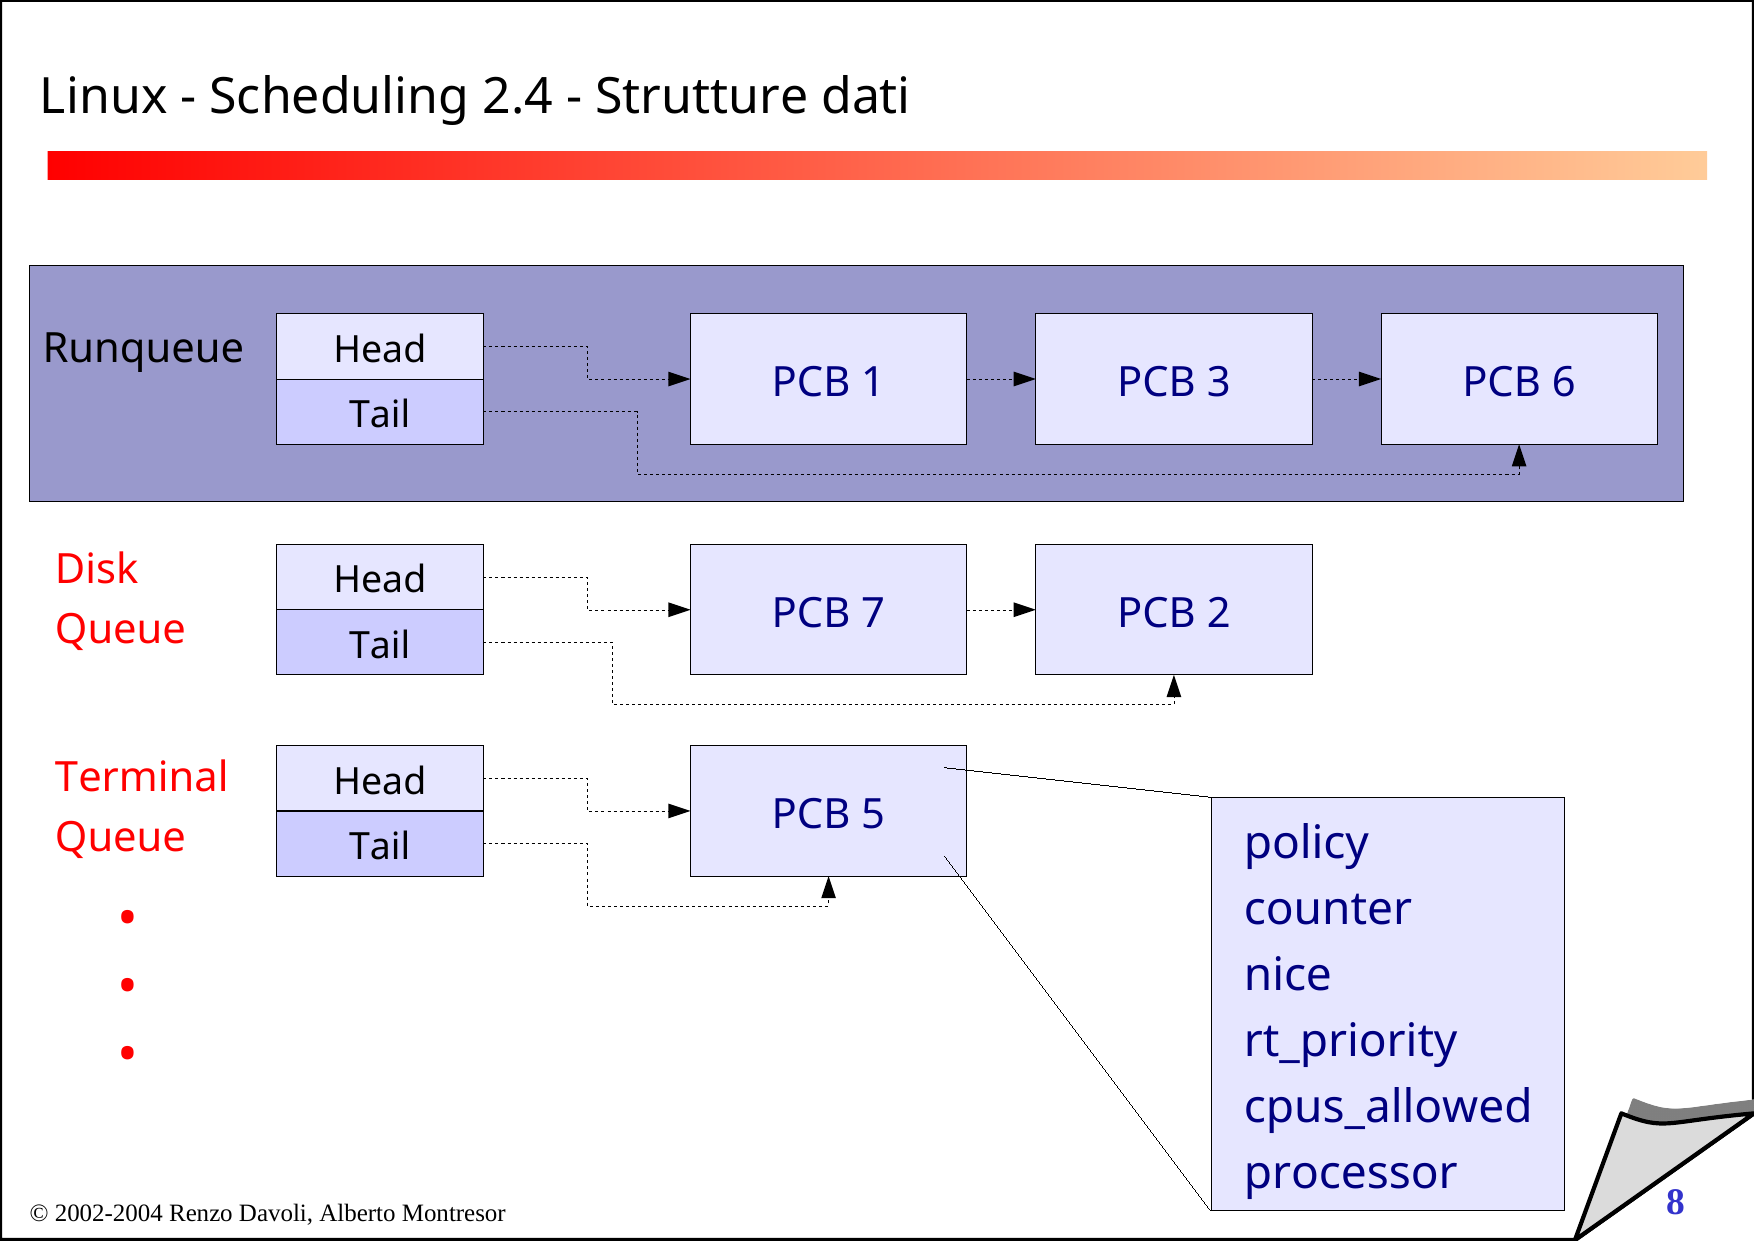

# Linux - Scheduling 2.4 - Strutture dati
Runqueue
Head
PCB 1
PCB 3
PCB 6
Tail
Disk
Queue
Head
PCB 7
PCB 2
Tail
Terminal
Queue
Head
PCB 5
policy
counter
nice
rt_priority
cpus_allowed
processor
Tail
.
.
.